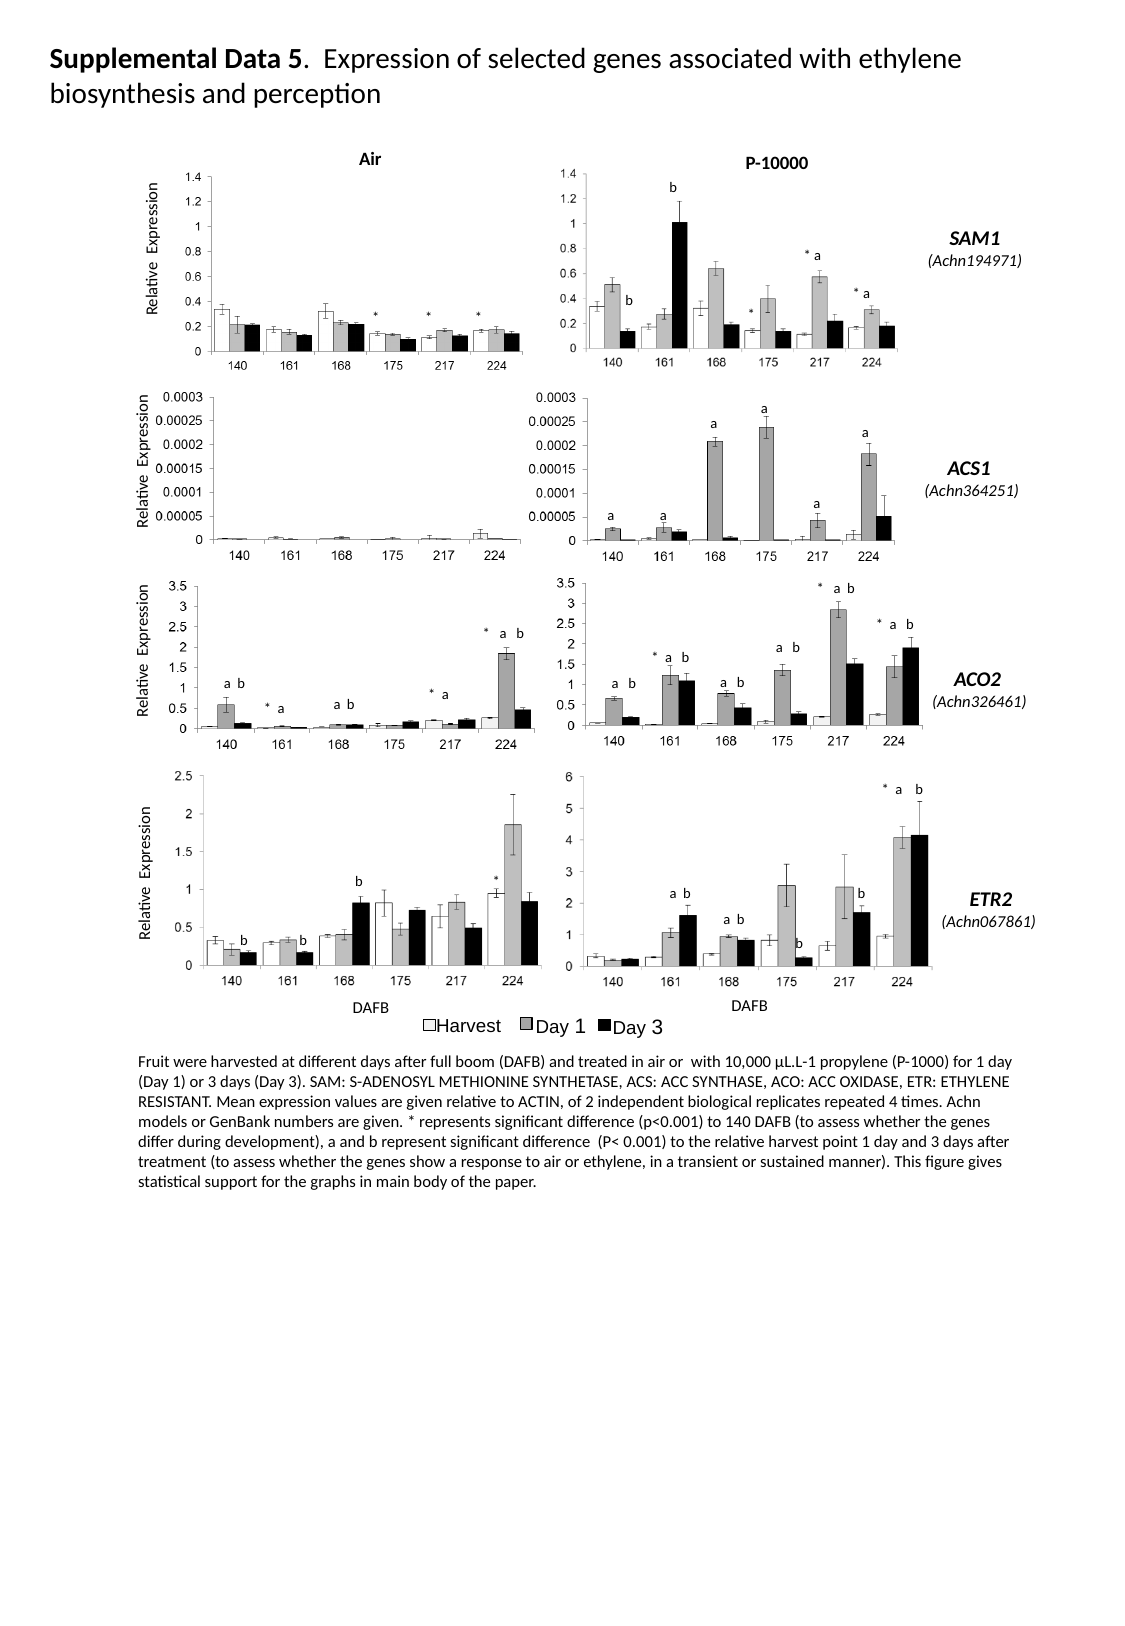

Supplemental Data 5. Expression of selected genes associated with ethylene biosynthesis and perception
Air
P-10000
 b
SAM1
(Achn194971)
Relative Expression
* a
* a
 b
*
*
*
*
 a
 a
 a
Relative Expression
ACS1
(Achn364251)
a
 a
a
 * a b
 * a b
* a b
 a b
Relative Expression
 * a b
ACO2
(Achn326461)
 a b
 a b
 a b
 * a
 a b
* a
* a b
Relative Expression
 b
 *
 a b
 b
ETR2
(Achn067861)
 a b
 b
 b
 b
DAFB
DAFB
Day 1
Harvest
Day 3
Fruit were harvested at different days after full boom (DAFB) and treated in air or with 10,000 µL.L-1 propylene (P-1000) for 1 day (Day 1) or 3 days (Day 3). SAM: S-ADENOSYL METHIONINE SYNTHETASE, ACS: ACC SYNTHASE, ACO: ACC OXIDASE, ETR: ETHYLENE RESISTANT. Mean expression values are given relative to ACTIN, of 2 independent biological replicates repeated 4 times. Achn models or GenBank numbers are given. * represents significant difference (p<0.001) to 140 DAFB (to assess whether the genes differ during development), a and b represent significant difference (P< 0.001) to the relative harvest point 1 day and 3 days after treatment (to assess whether the genes show a response to air or ethylene, in a transient or sustained manner). This figure gives statistical support for the graphs in main body of the paper.